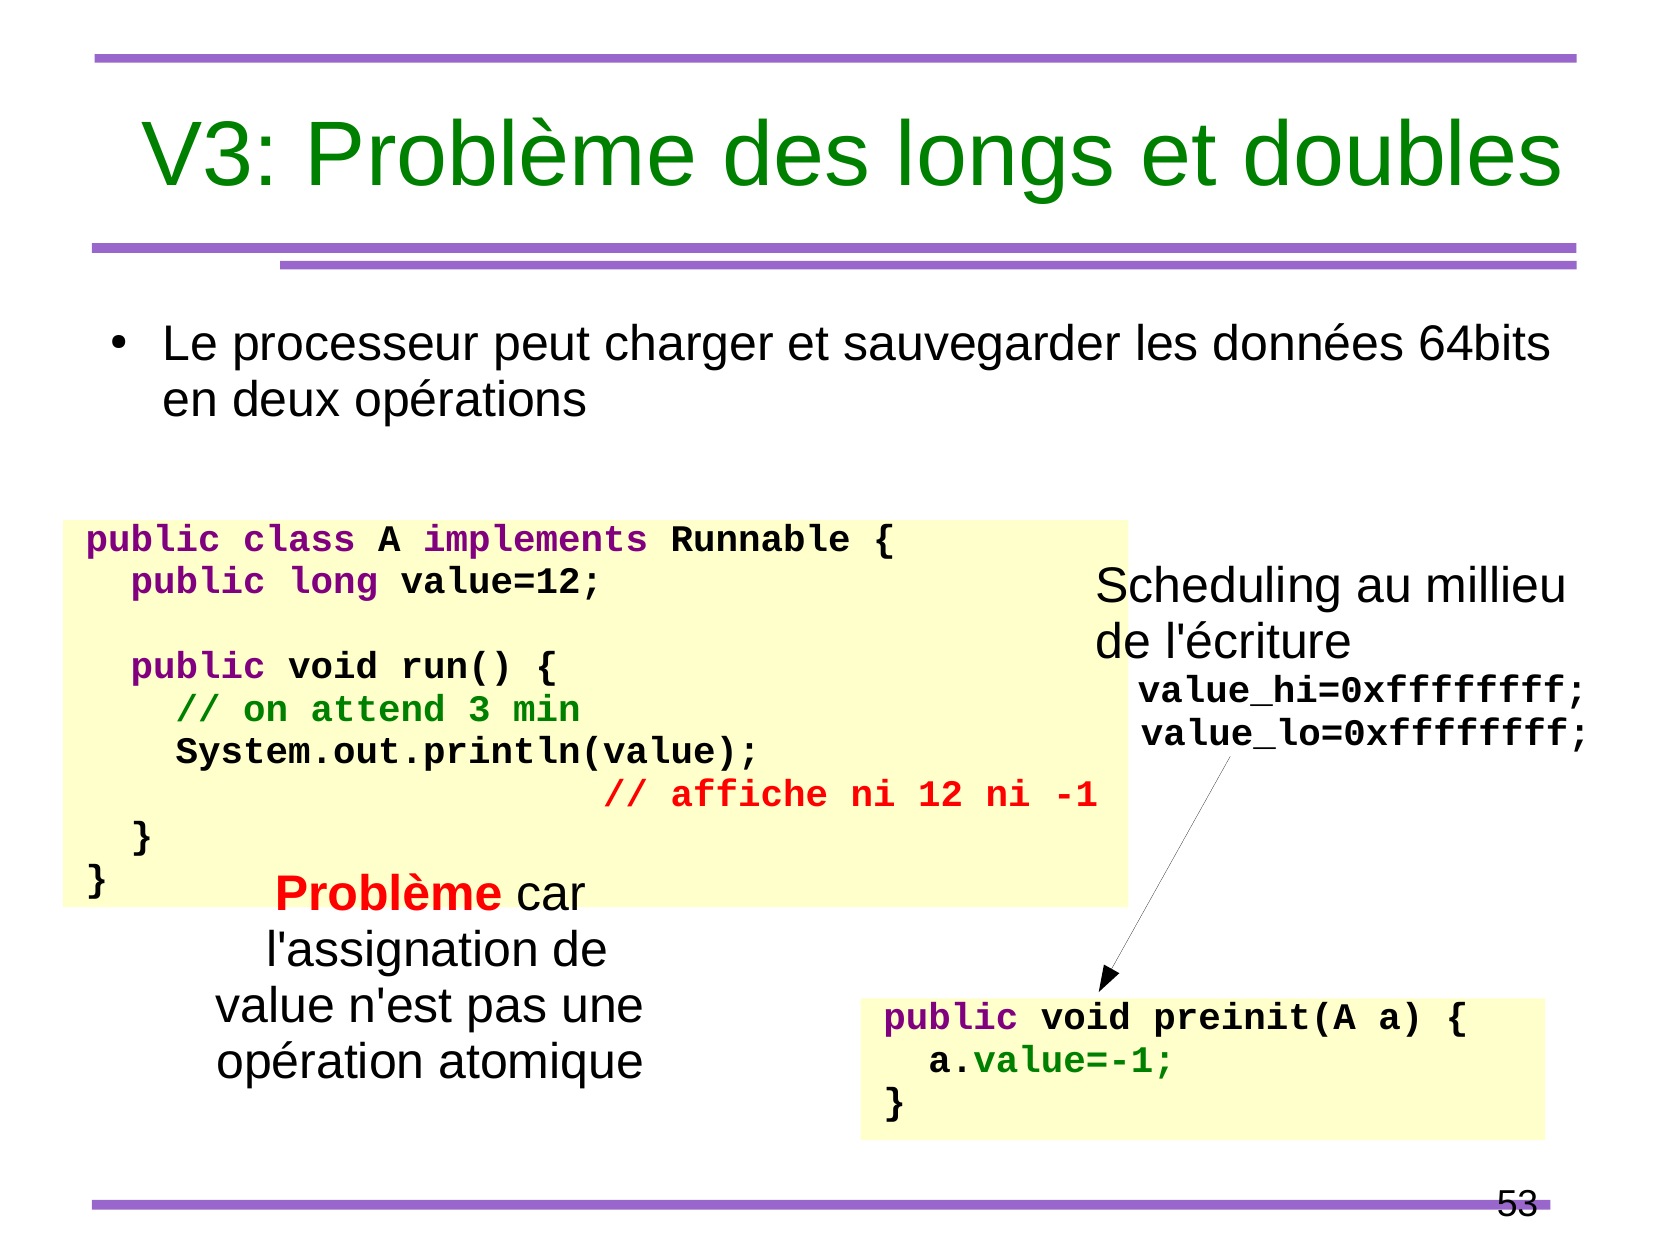

# V3: Problème des longs et doubles
Le processeur peut charger et sauvegarder les données 64bits en deux opérations
 public class A implements Runnable {
 public long value=12;
 public void run() {
 // on attend 3 min
 System.out.println(value);
 // affiche ni 12 ni -1
 }
 }
Scheduling au millieu de l'écriture
 value_hi=0xffffffff;
 value_lo=0xffffffff;
Problème car
 l'assignation de value n'est pas une opération atomique
 public void preinit(A a) {
 a.value=-1;
 }